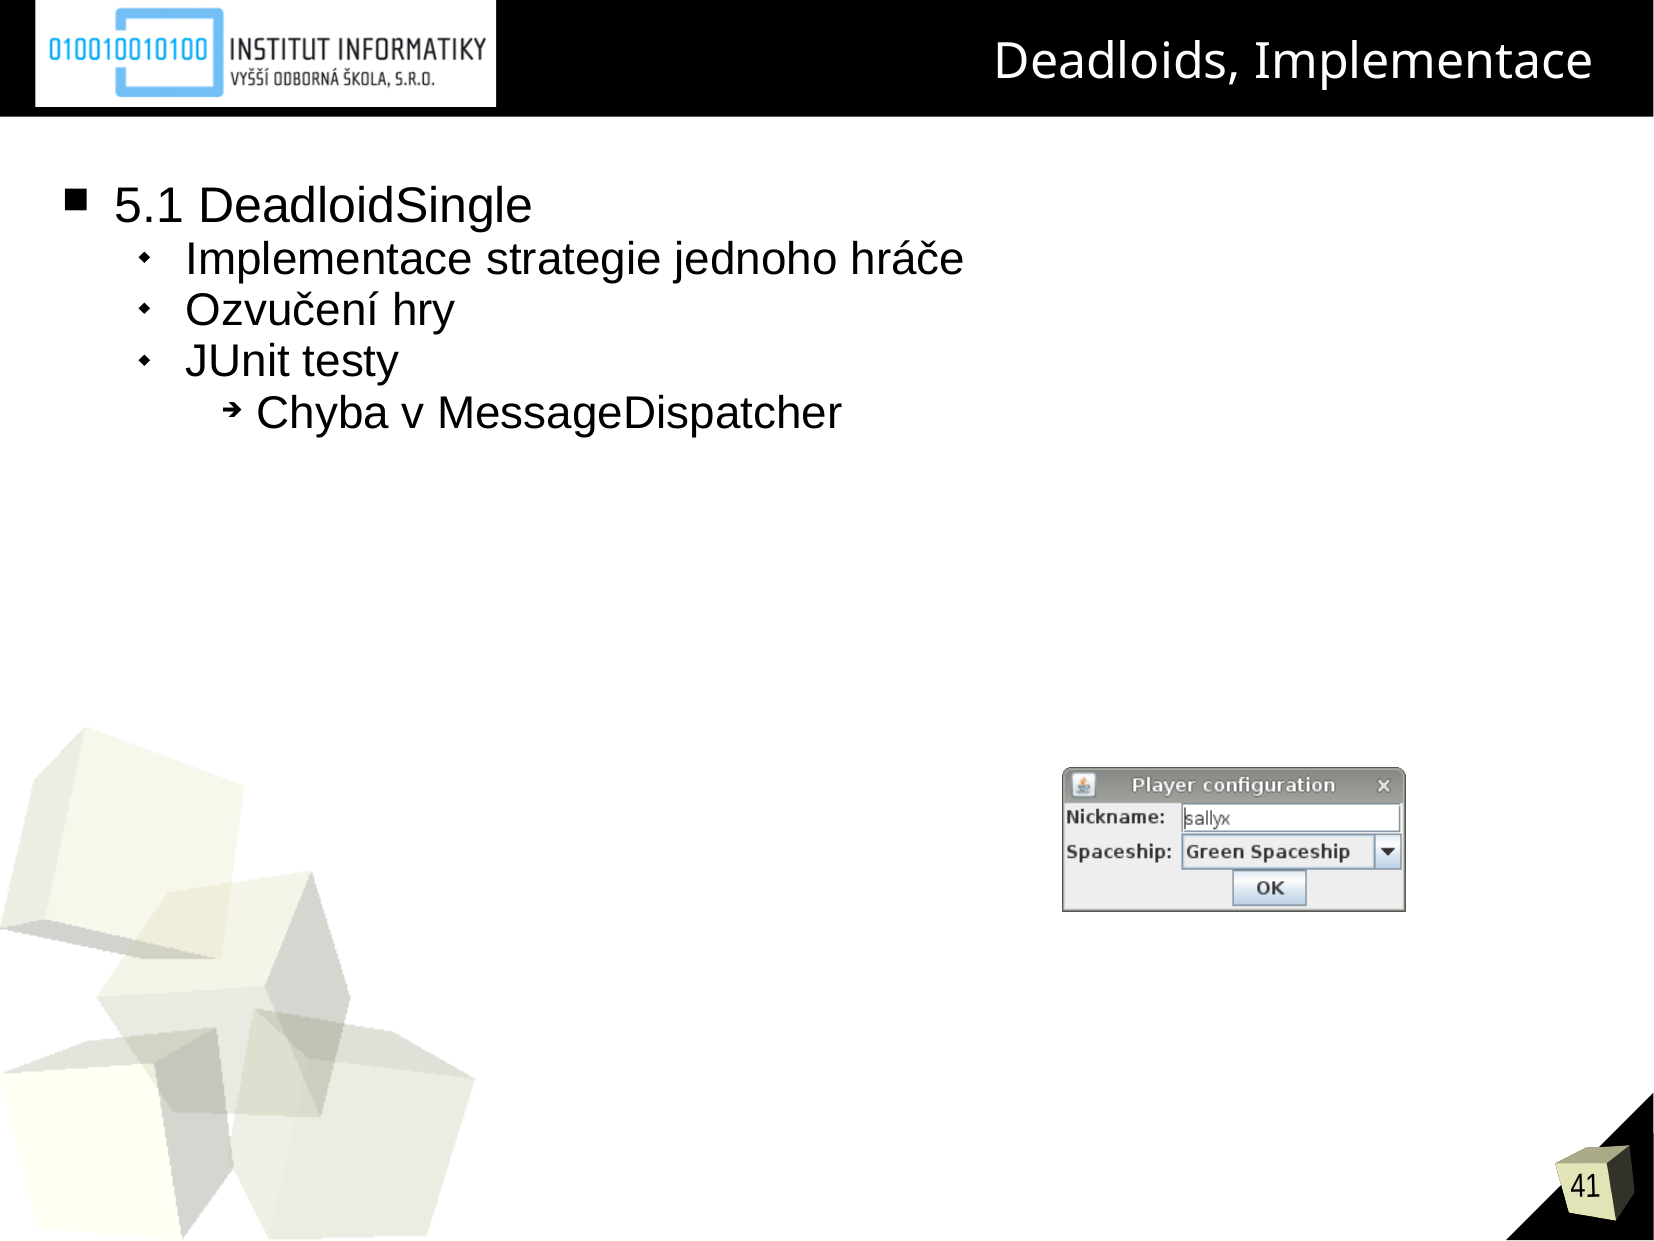

# Deadloids, Implementace
5.1 DeadloidSingle
Implementace strategie jednoho hráče
Ozvučení hry
JUnit testy
Chyba v MessageDispatcher